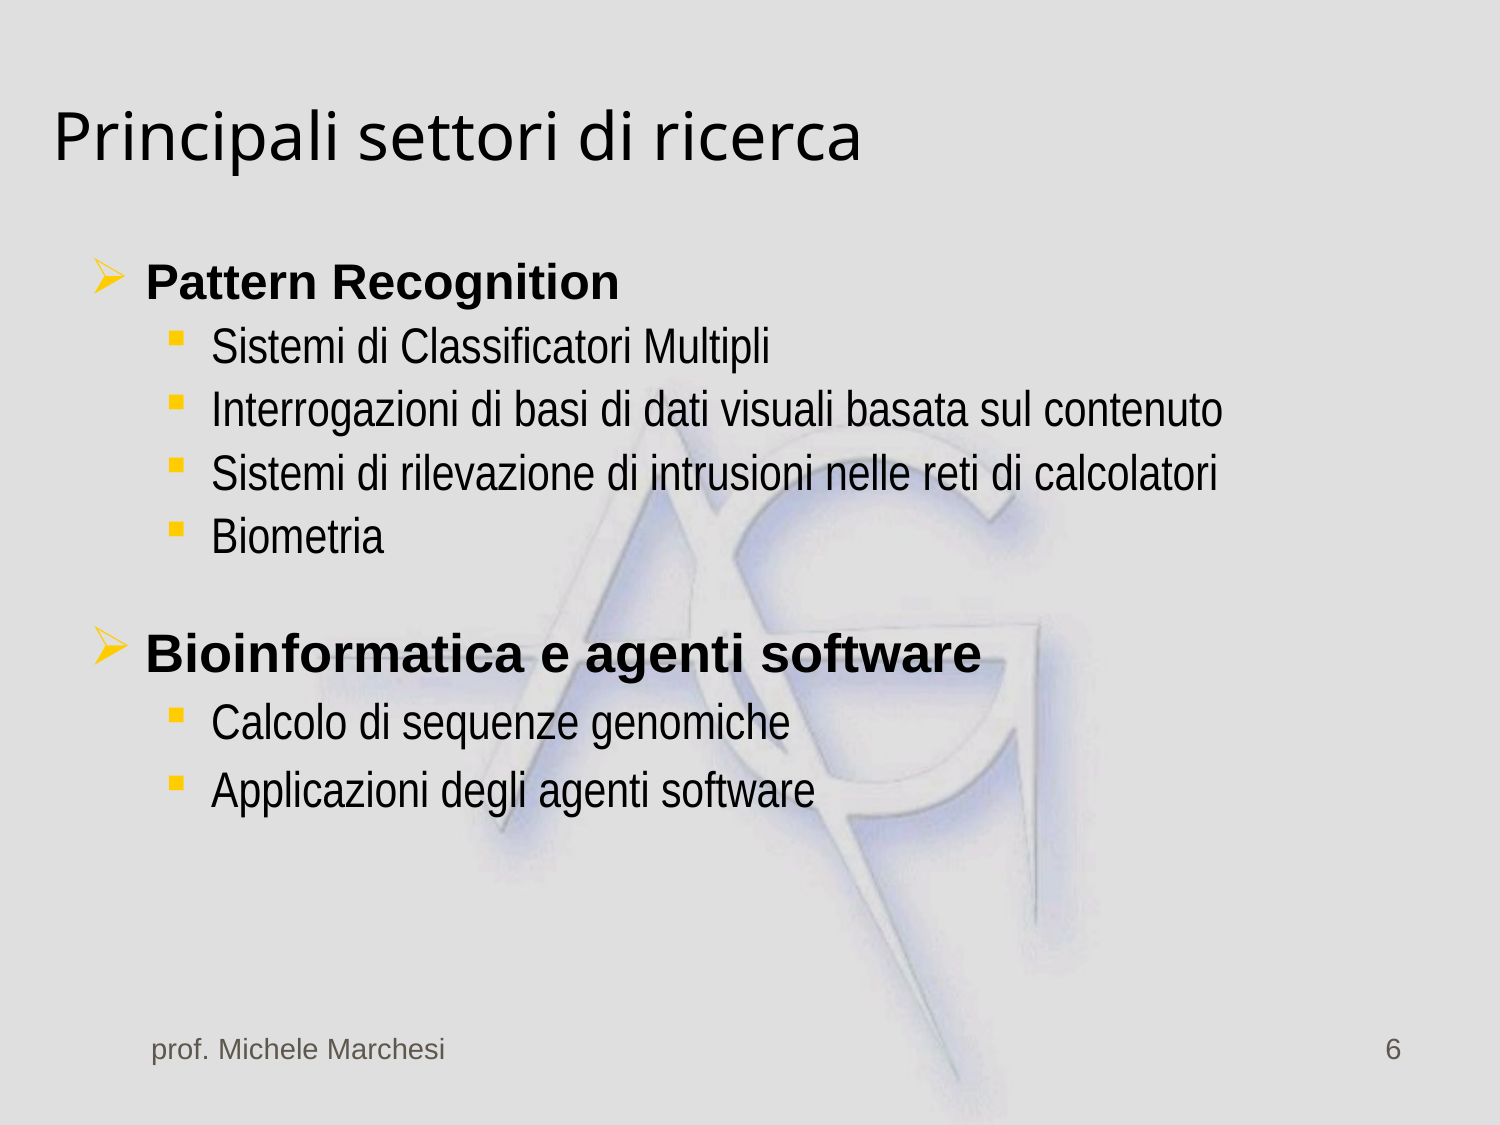

# Principali settori di ricerca
Pattern Recognition
Sistemi di Classificatori Multipli
Interrogazioni di basi di dati visuali basata sul contenuto
Sistemi di rilevazione di intrusioni nelle reti di calcolatori
Biometria
Bioinformatica e agenti software
Calcolo di sequenze genomiche
Applicazioni degli agenti software
© 2002 Giorgio Giacinto
6